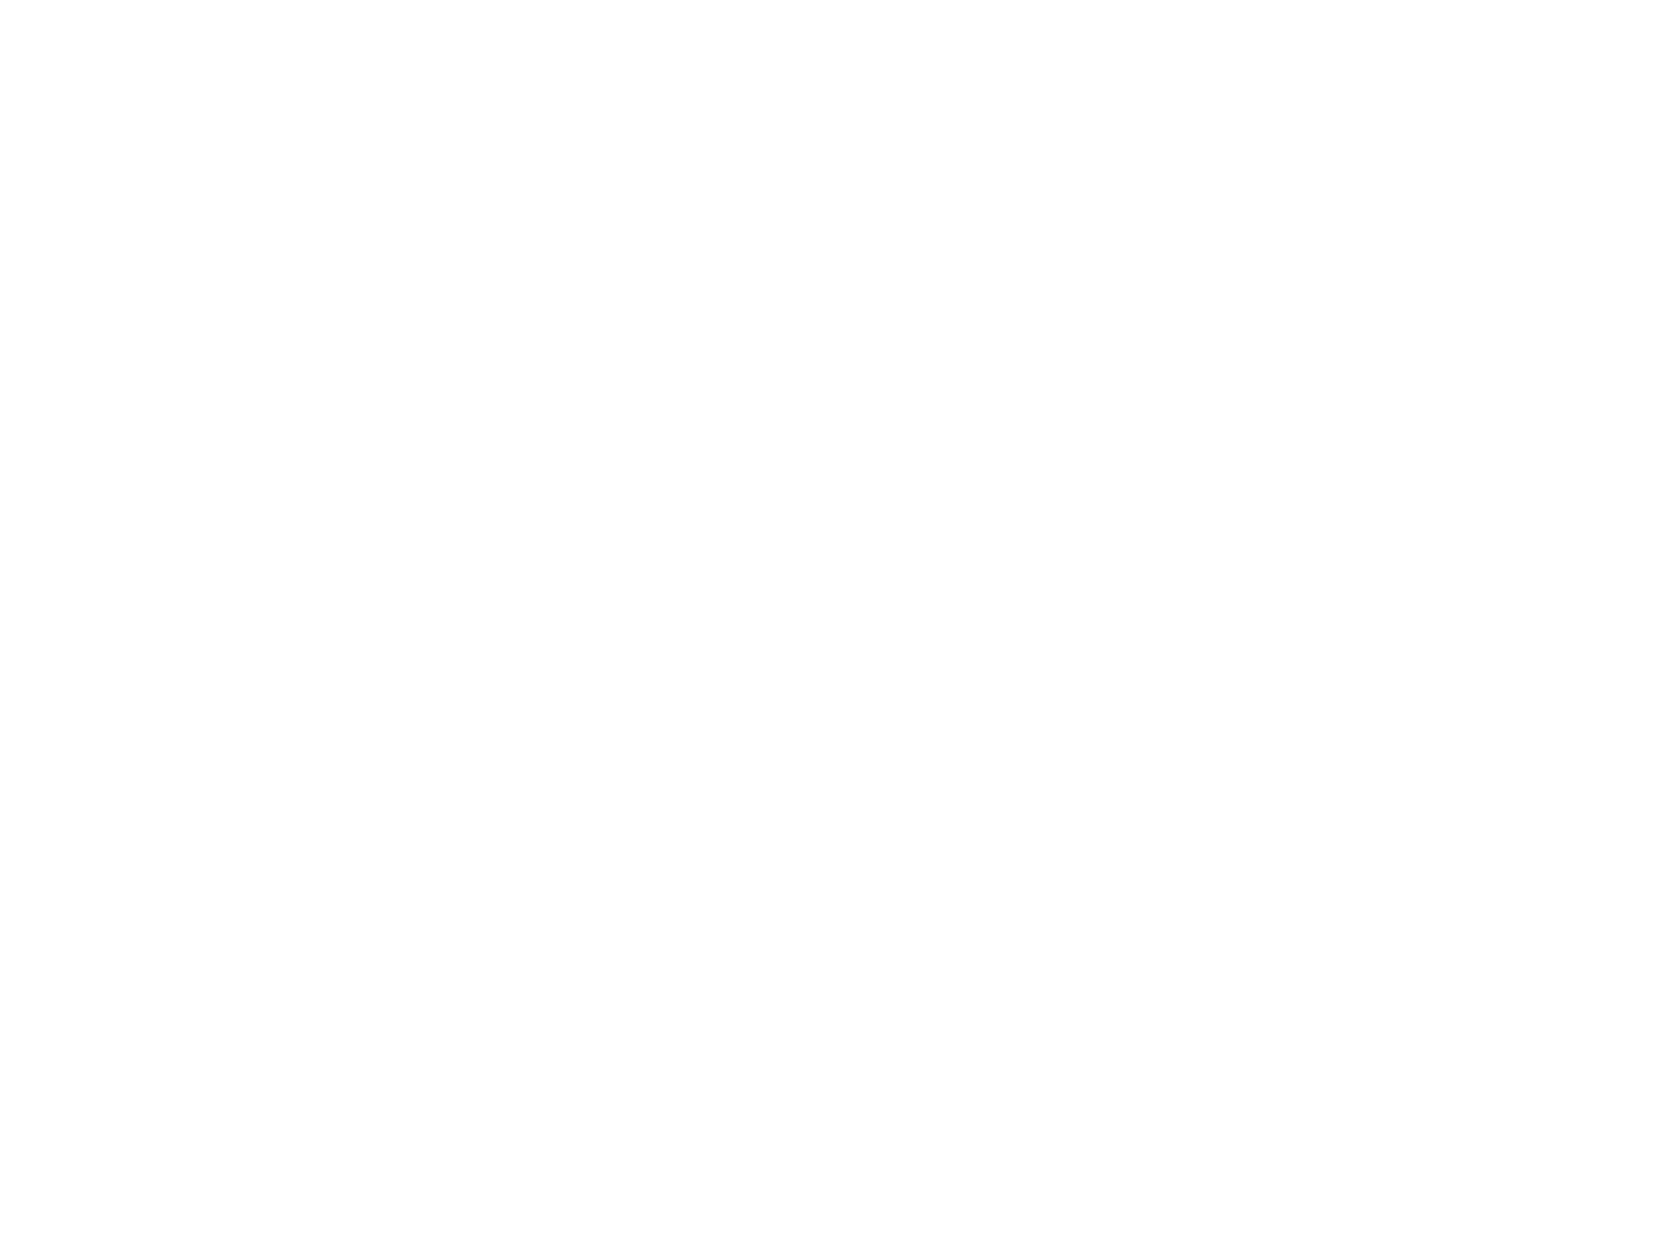

# Finishing off
When to (not) use PyGame
Keep on writing code, learning and playing
coen@compassmentis.com
Thank you